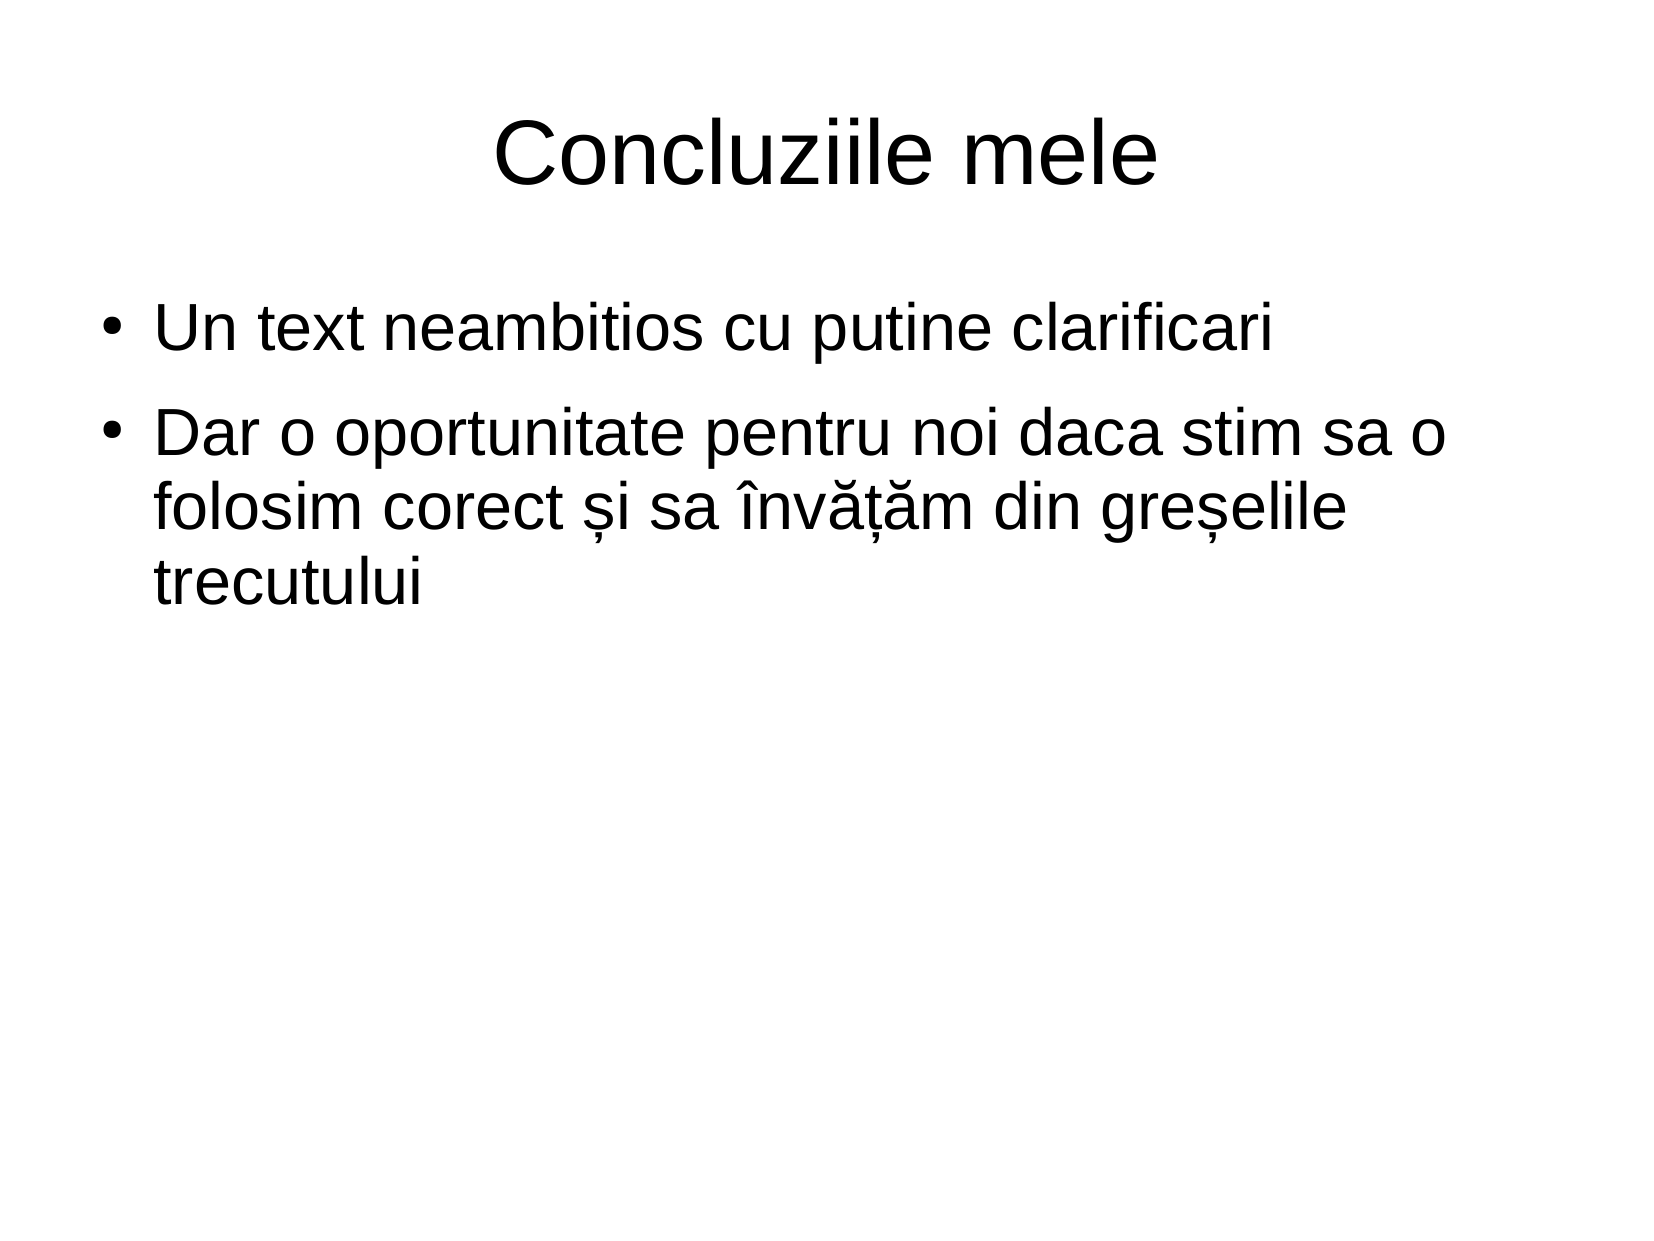

# Concluziile mele
Un text neambitios cu putine clarificari
Dar o oportunitate pentru noi daca stim sa o folosim corect și sa învățăm din greșelile trecutului